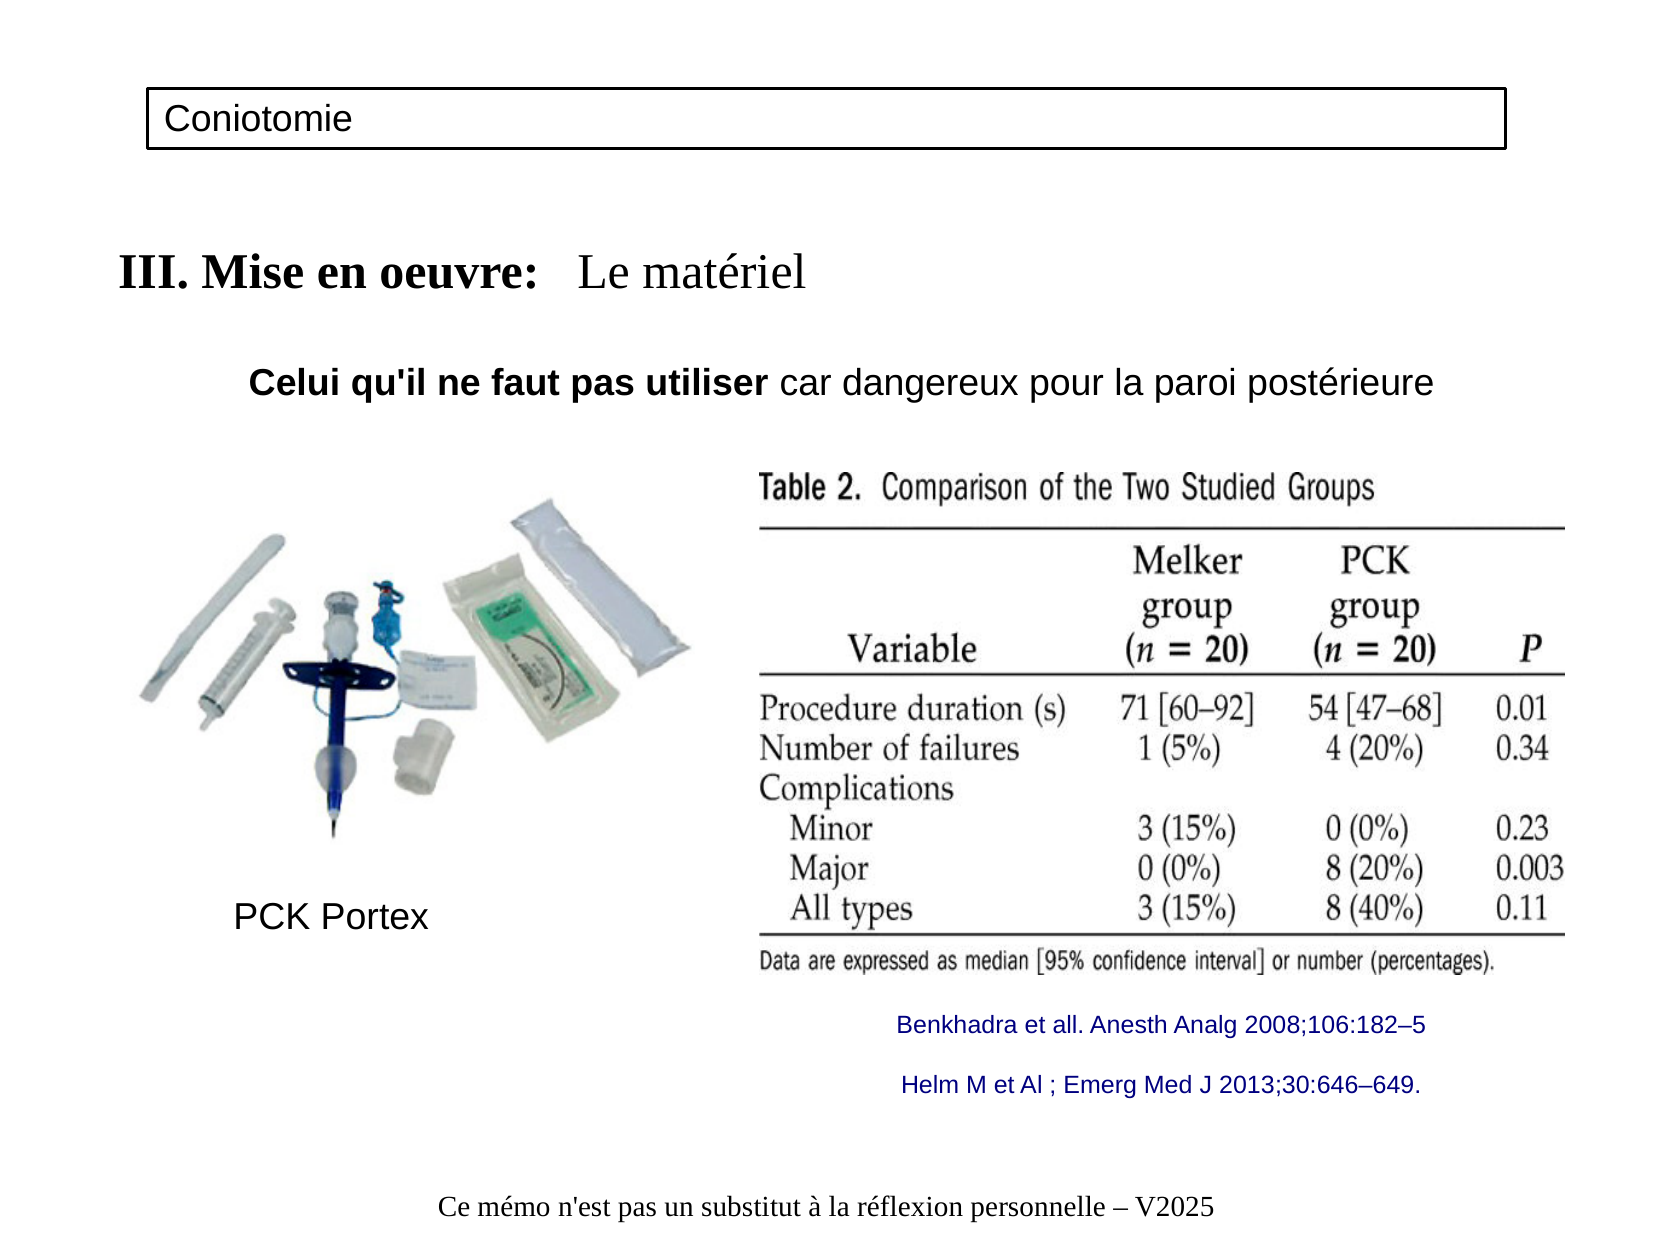

Coniotomie
III. Mise en oeuvre: Le matériel
Celui qu'il ne faut pas utiliser car dangereux pour la paroi postérieure
PCK Portex
Benkhadra et all. Anesth Analg 2008;106:182–5
Helm M et Al ; Emerg Med J 2013;30:646–649.
Ce mémo n'est pas un substitut à la réflexion personnelle – V2025